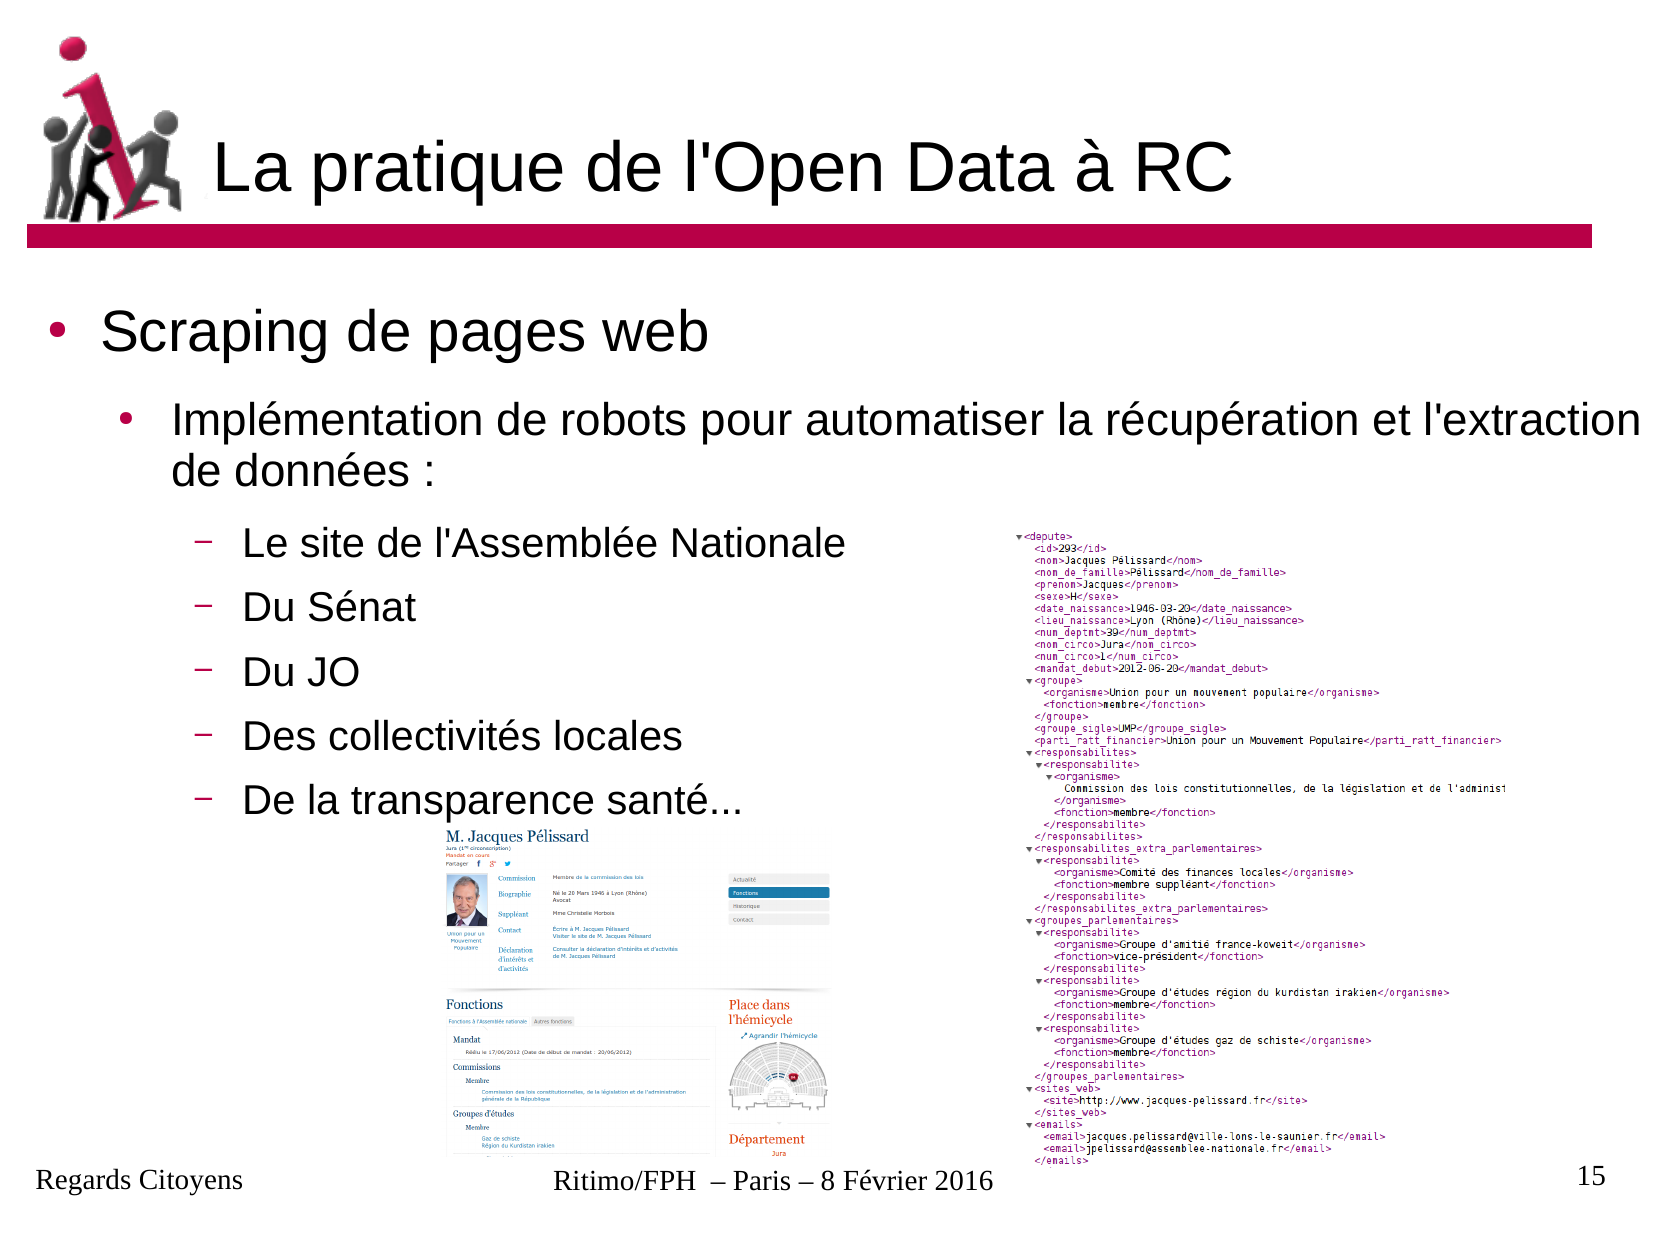

La pratique de l'Open Data à RC
# Scraping de pages web
Implémentation de robots pour automatiser la récupération et l'extraction de données :
Le site de l'Assemblée Nationale
Du Sénat
Du JO
Des collectivités locales
De la transparence santé...
15